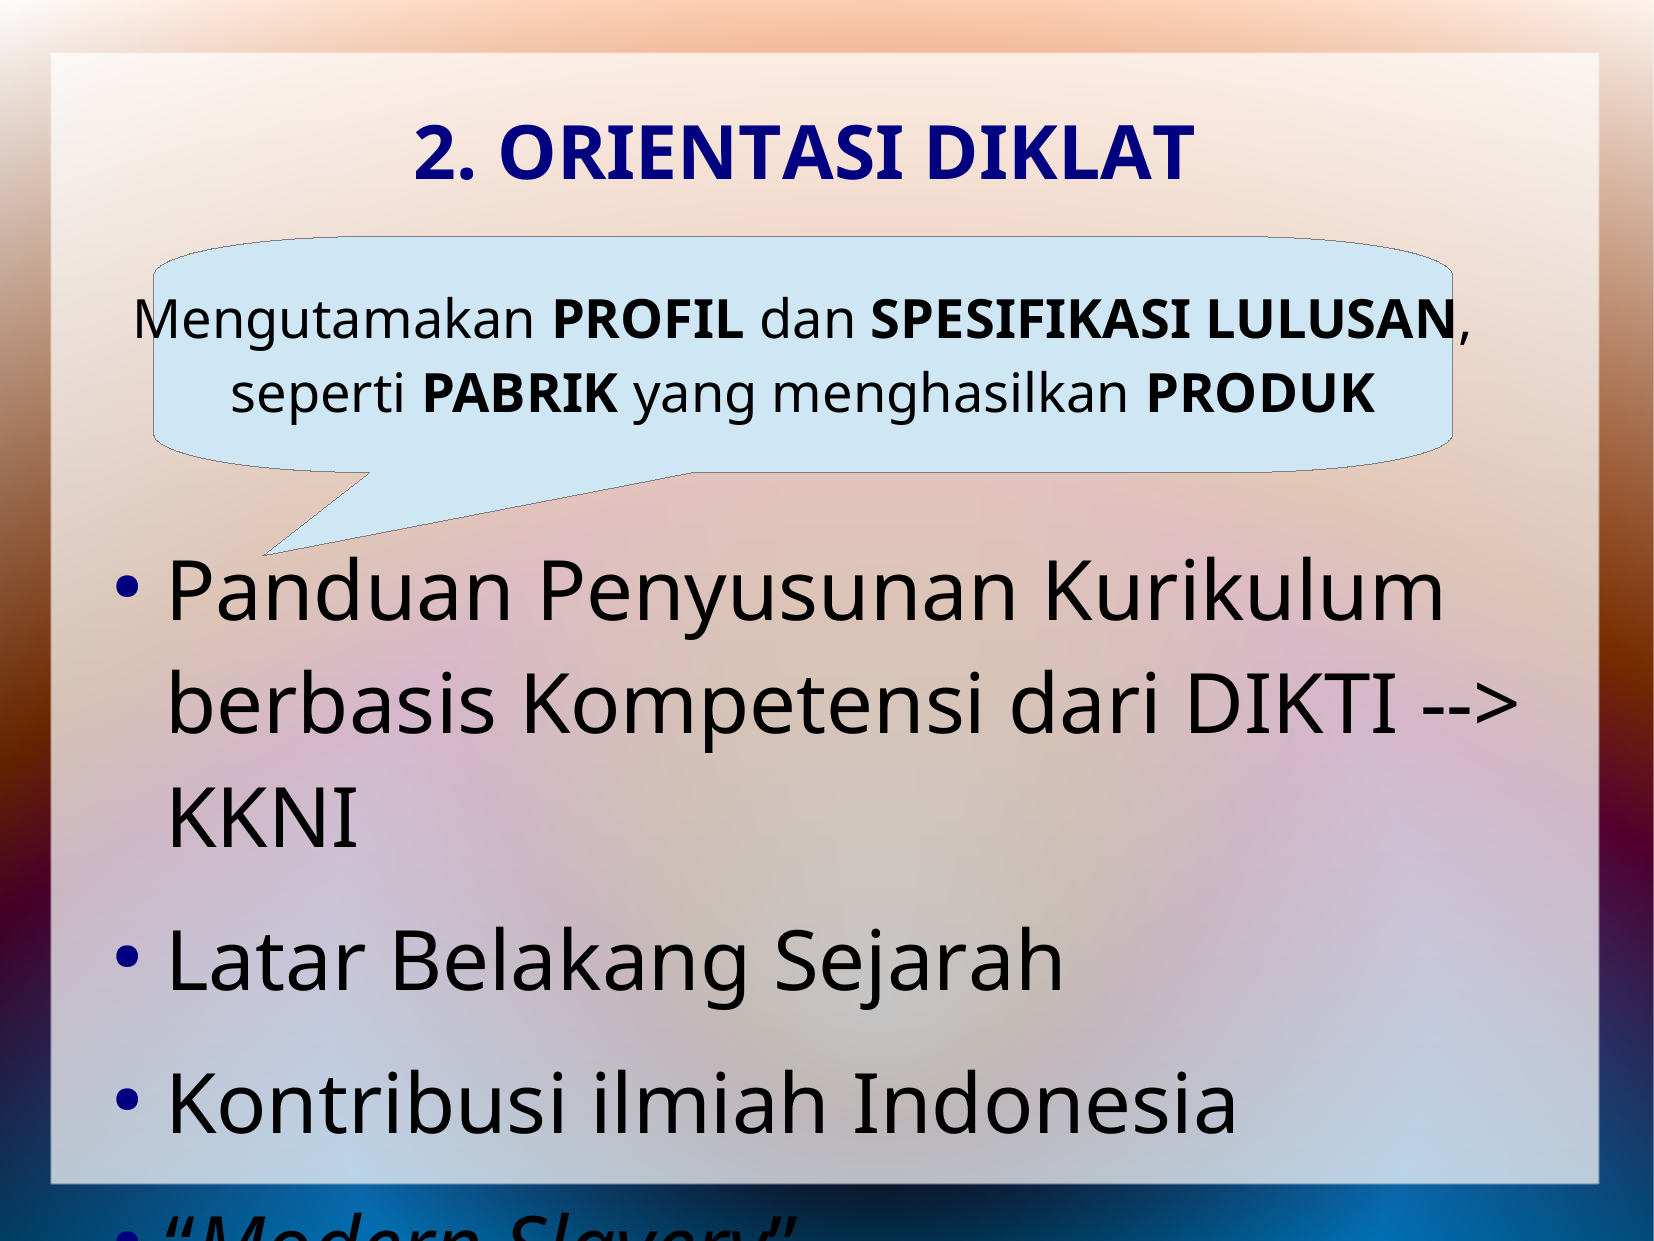

# 2. ORIENTASI DIKLAT
Mengutamakan PROFIL dan SPESIFIKASI LULUSAN,
seperti PABRIK yang menghasilkan PRODUK
Panduan Penyusunan Kurikulum berbasis Kompetensi dari DIKTI --> KKNI
Latar Belakang Sejarah
Kontribusi ilmiah Indonesia
“Modern Slavery”